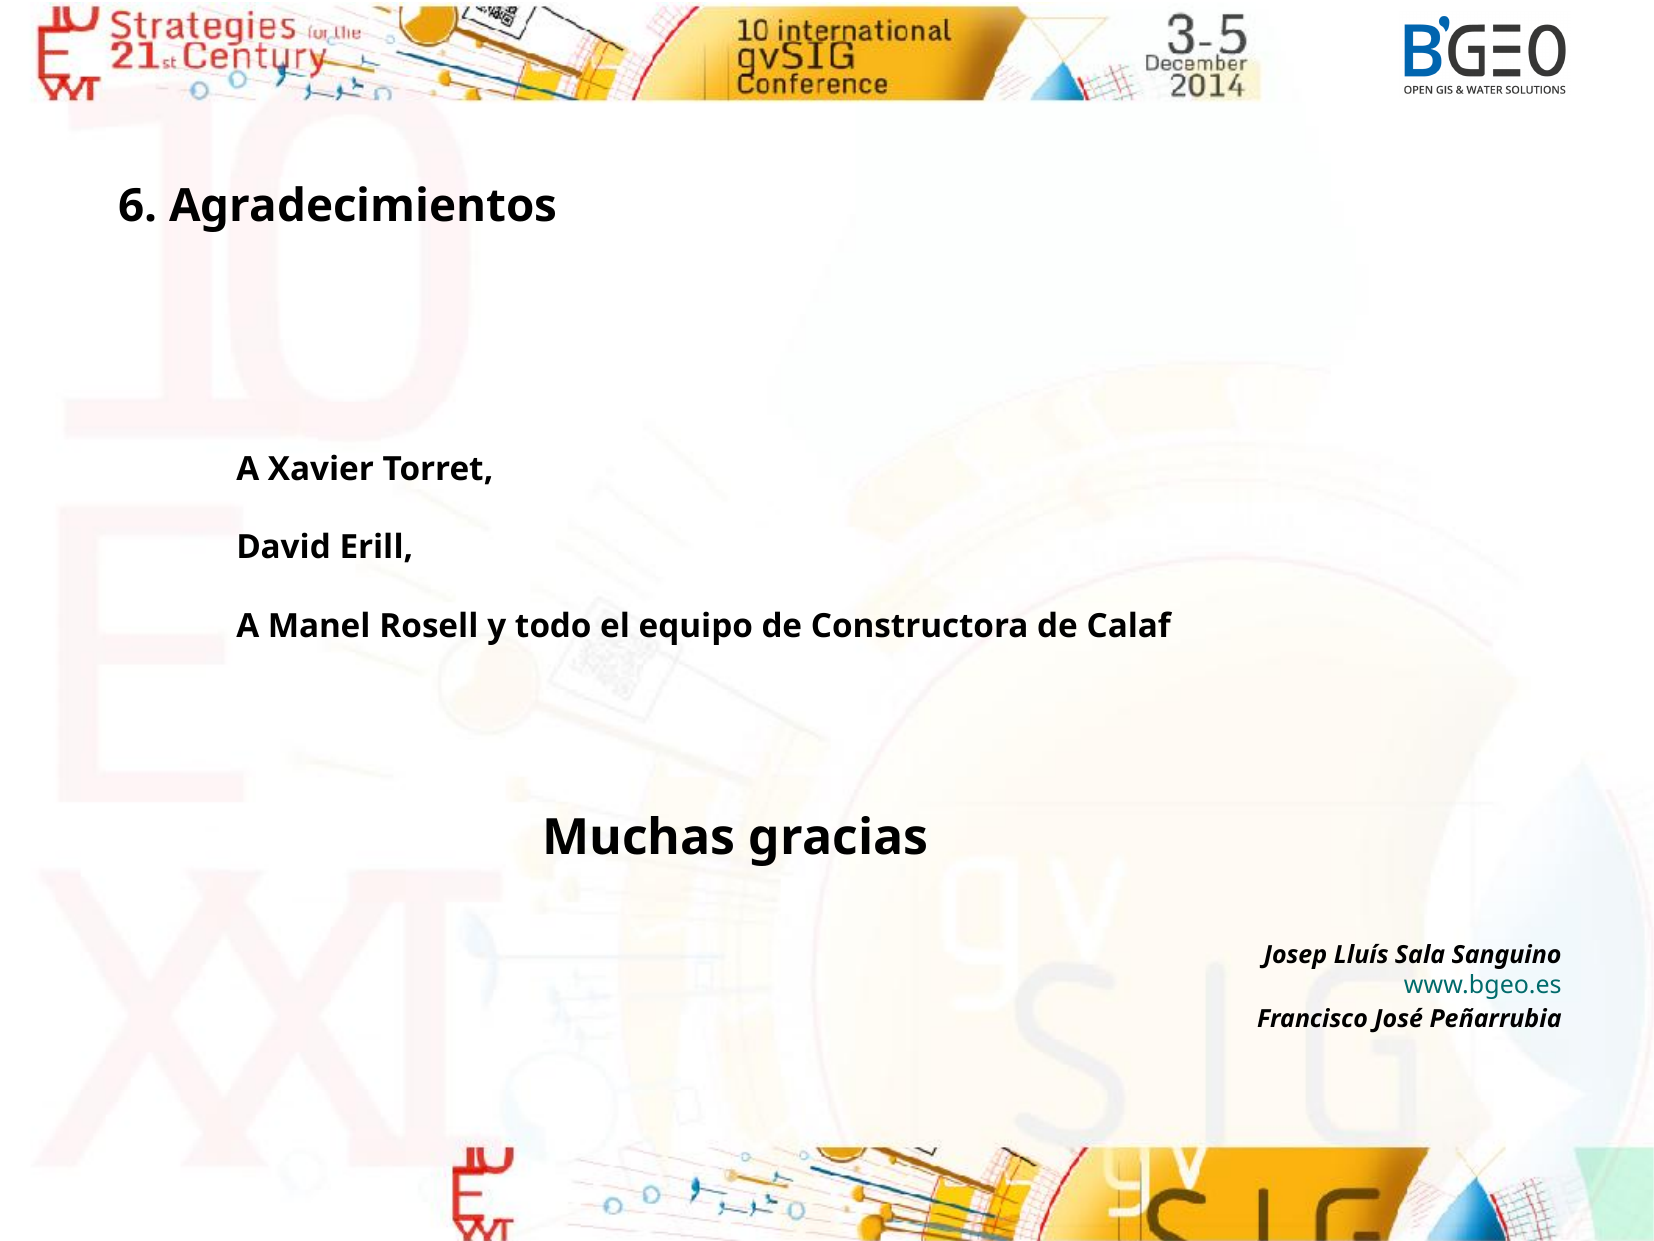

6. Agradecimientos
A Xavier Torret,
David Erill,
A Manel Rosell y todo el equipo de Constructora de Calaf
Muchas gracias
Josep Lluís Sala Sanguino
www.bgeo.es
Francisco José Peñarrubia